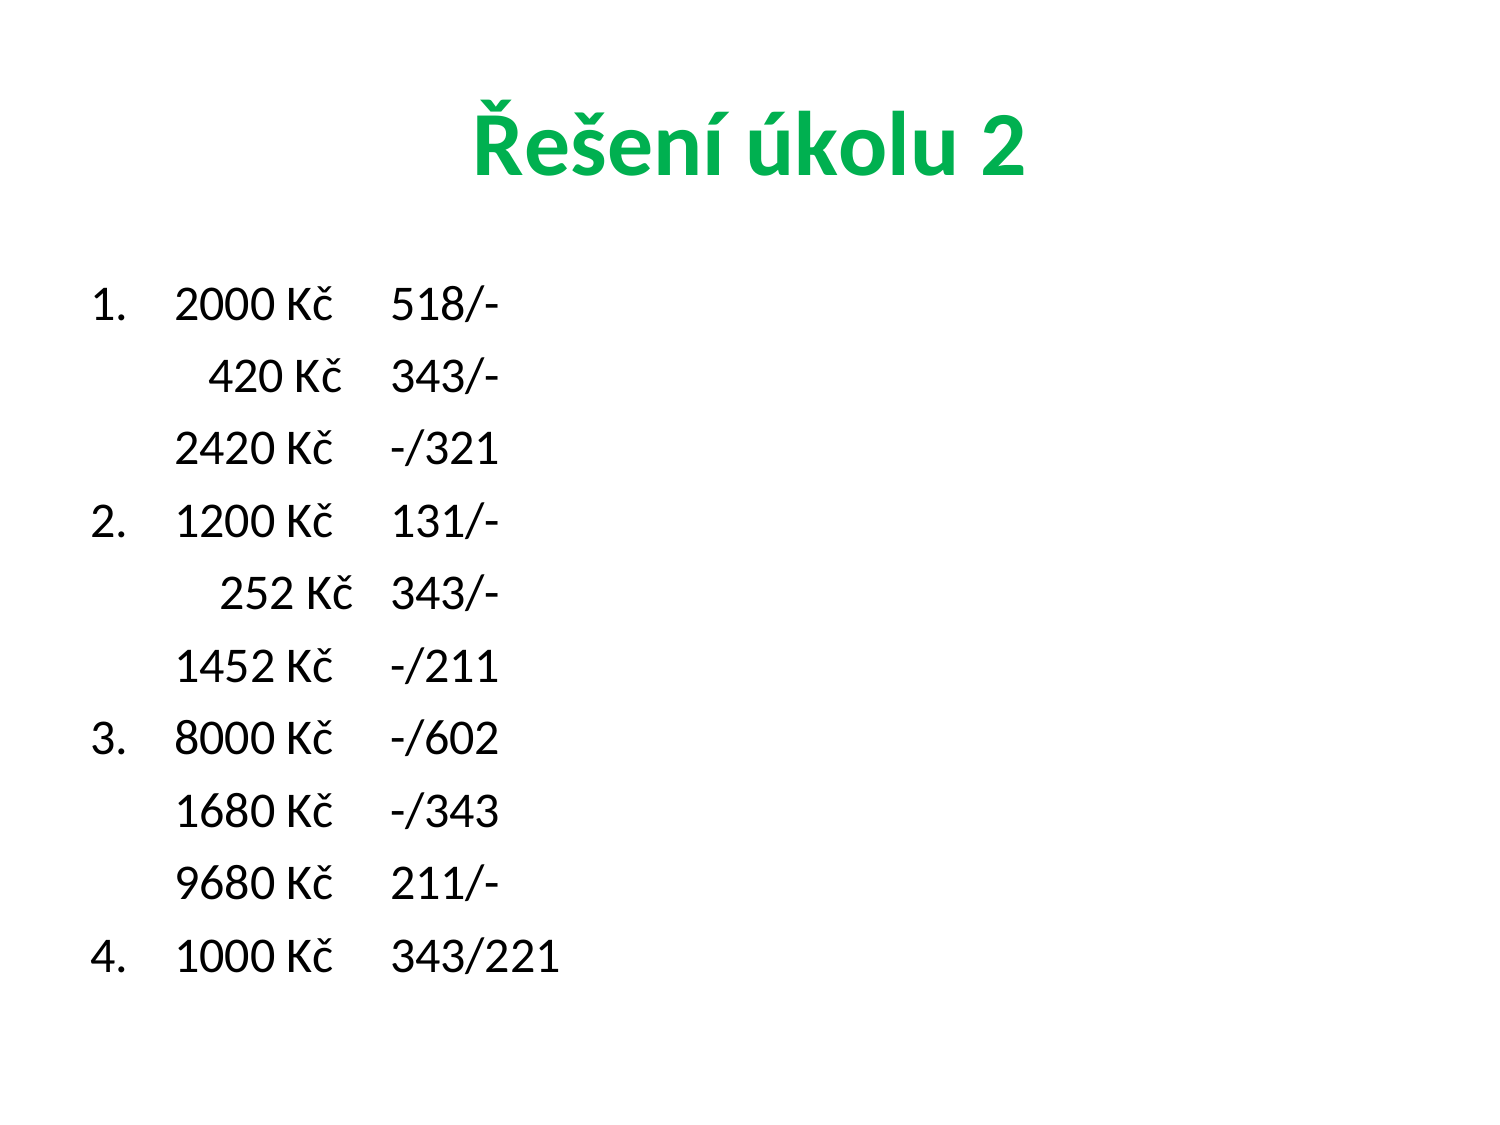

# Řešení úkolu 2
2000 Kč	518/-
	 420 Kč 	343/-
	2420 Kč 	-/321
1200 Kč 	131/-
	 252 Kč 	343/-
	1452 Kč 	-/211
8000 Kč 	-/602
	1680 Kč 	-/343
	9680 Kč 	211/-
4. 	1000 Kč 	343/221